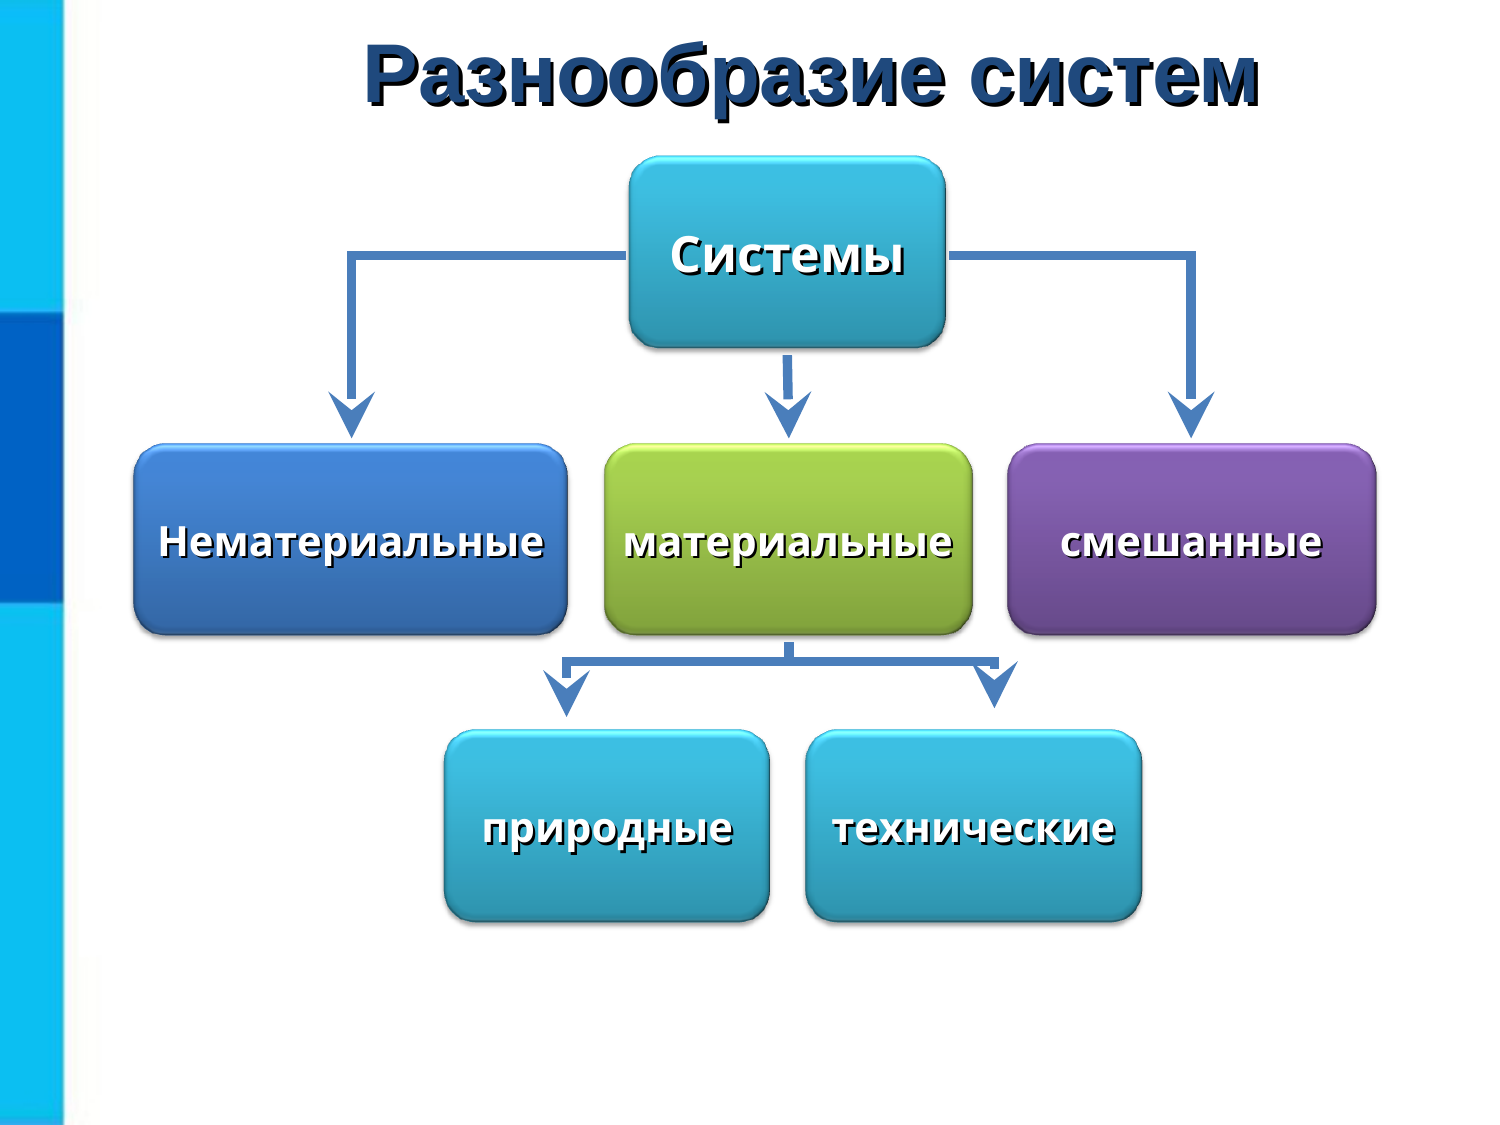

Системы
Нематериальные
материальные
смешанные
природные
технические
Разнообразие систем